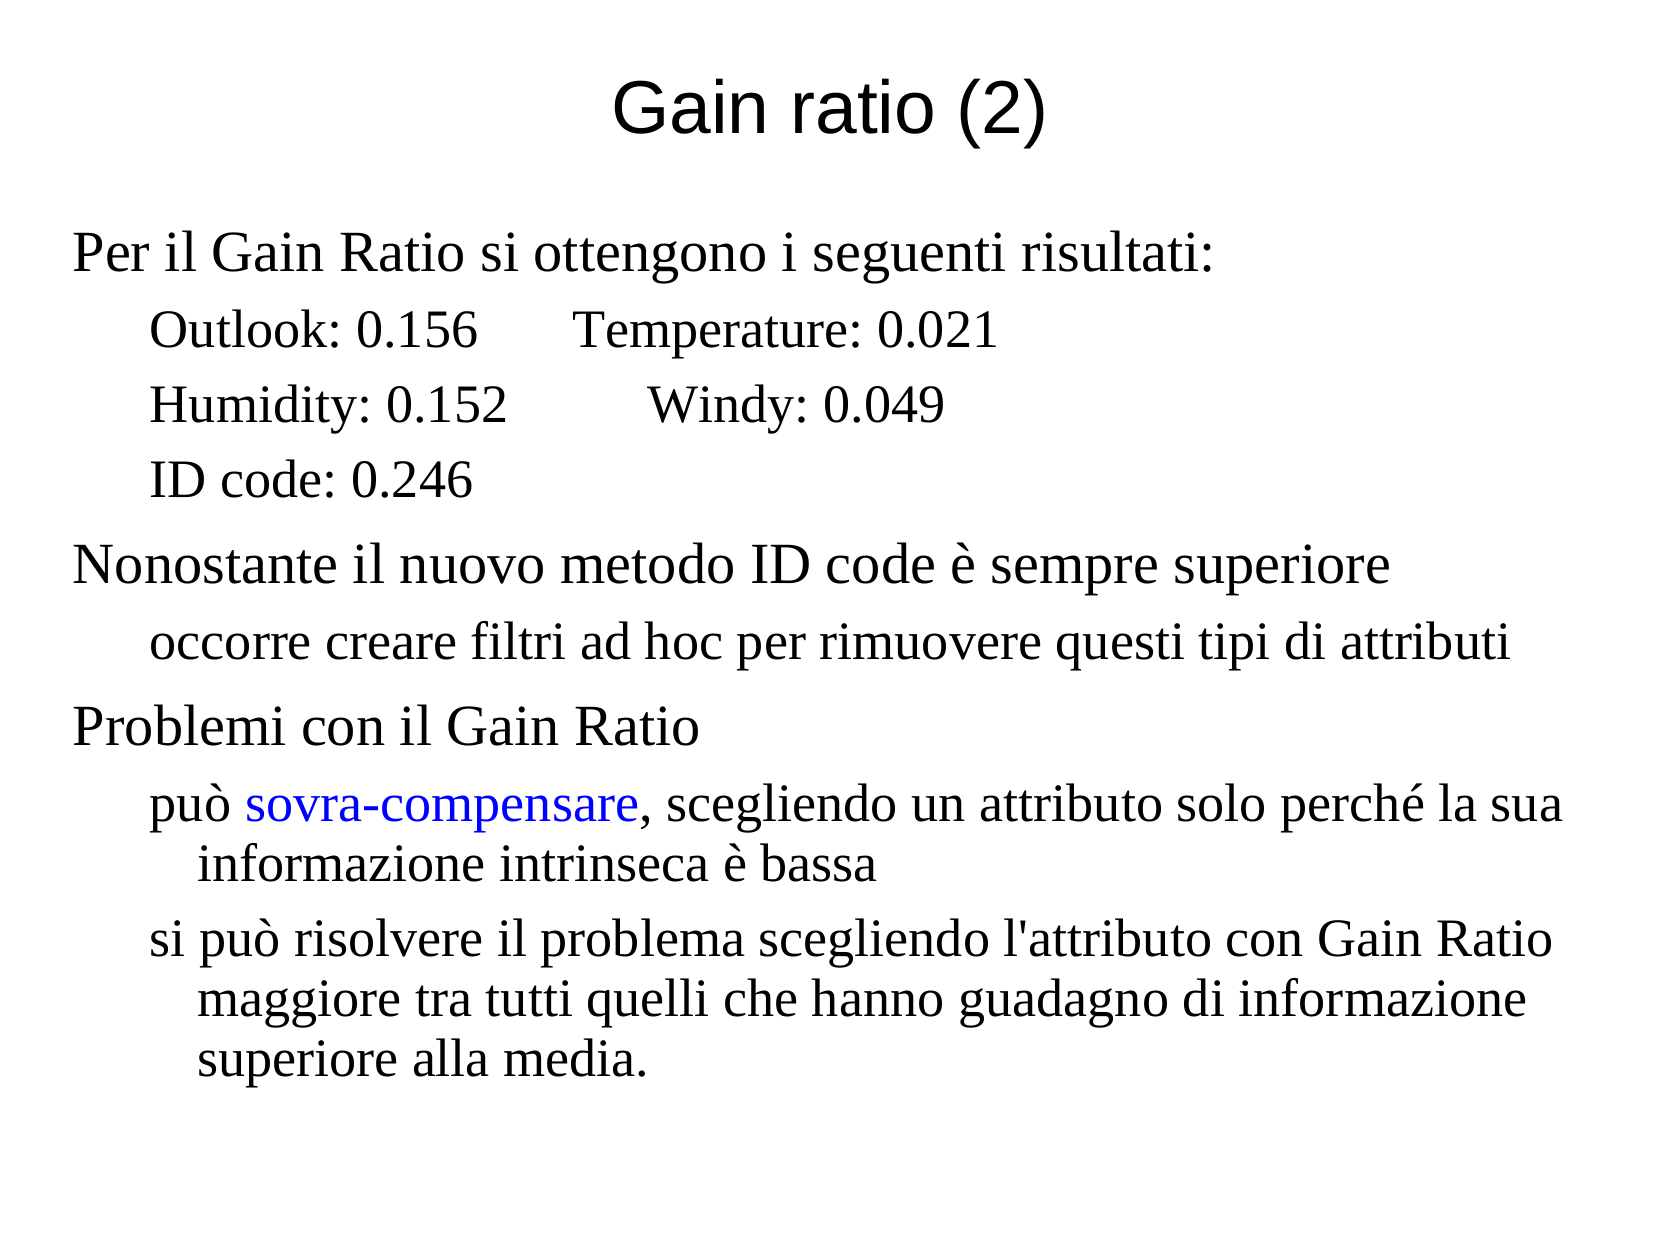

# Gain ratio (2)
Per il Gain Ratio si ottengono i seguenti risultati:
Outlook: 0.156		Temperature: 0.021
Humidity: 0.152		Windy: 0.049
ID code: 0.246
Nonostante il nuovo metodo ID code è sempre superiore
occorre creare filtri ad hoc per rimuovere questi tipi di attributi
Problemi con il Gain Ratio
può sovra-compensare, scegliendo un attributo solo perché la sua informazione intrinseca è bassa
si può risolvere il problema scegliendo l'attributo con Gain Ratio maggiore tra tutti quelli che hanno guadagno di informazione superiore alla media.